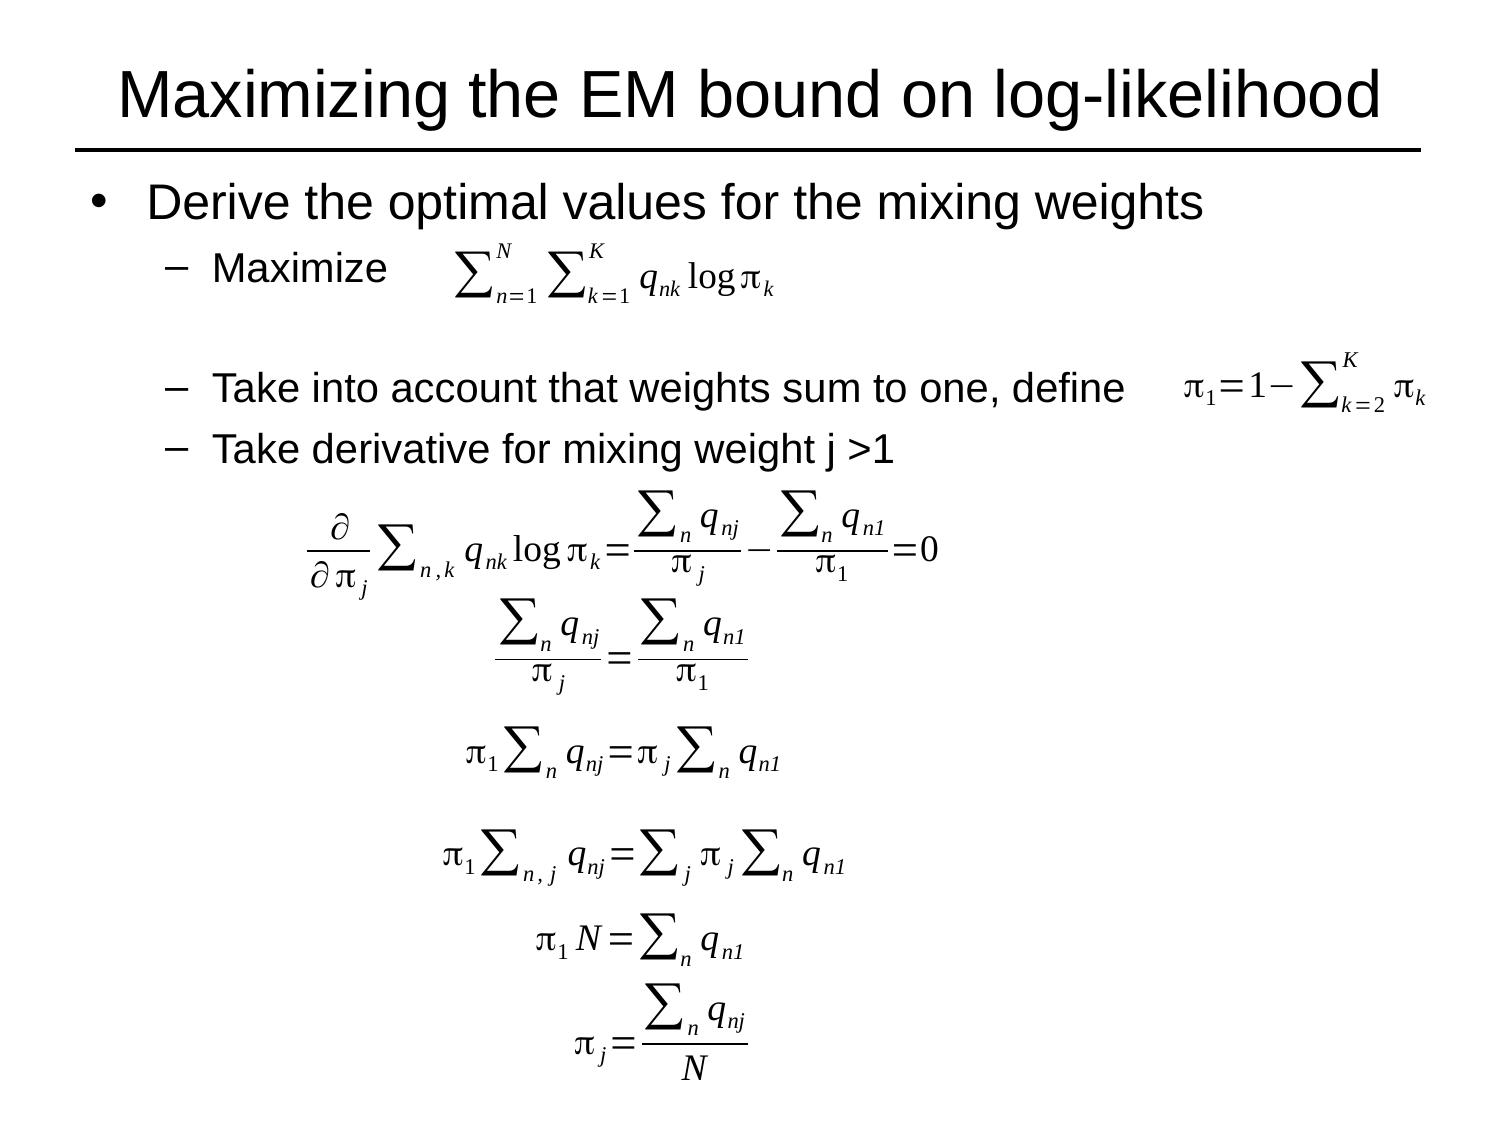

# Maximizing the EM bound on log-likelihood
Derive the optimal values for the mixing weights
Maximize
Take into account that weights sum to one, define
Take derivative for mixing weight j >1